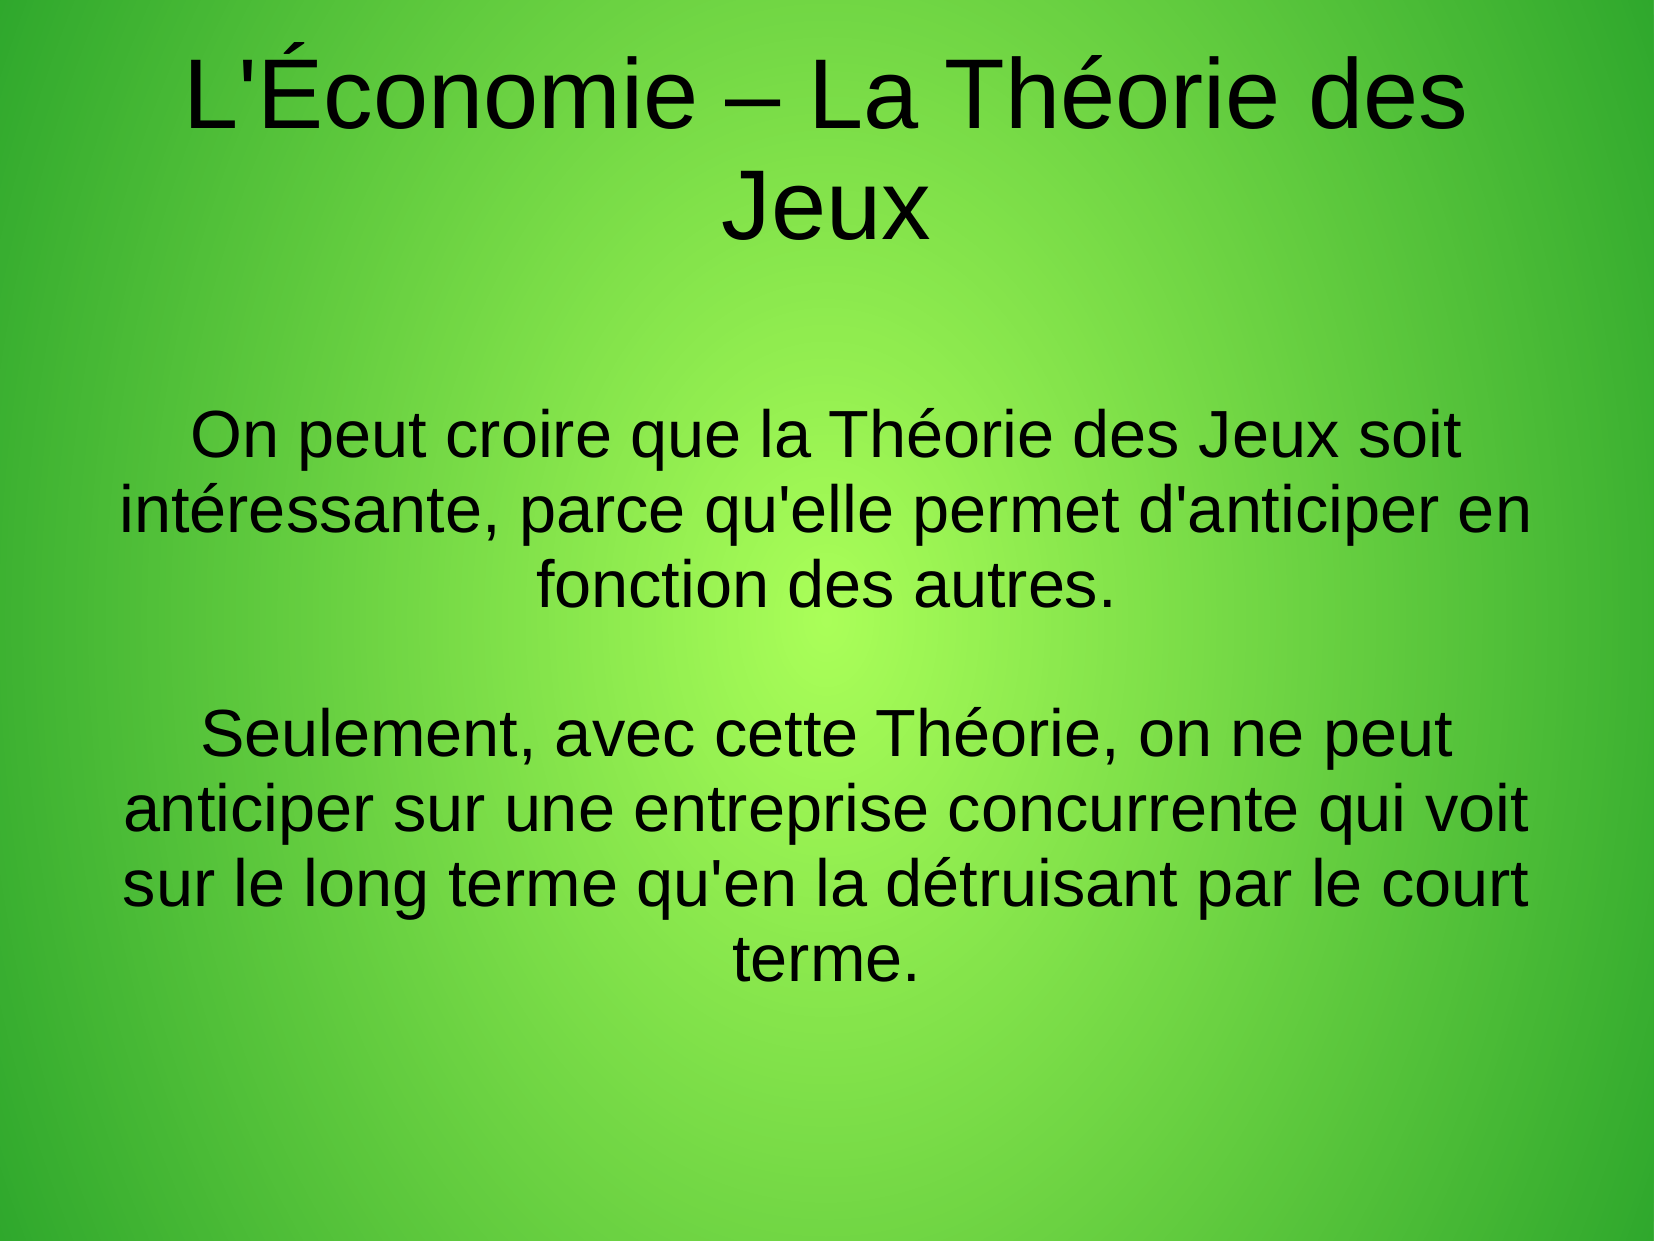

# L'Économie – La Théorie des Jeux
On peut croire que la Théorie des Jeux soit intéressante, parce qu'elle permet d'anticiper en fonction des autres.
Seulement, avec cette Théorie, on ne peut anticiper sur une entreprise concurrente qui voit sur le long terme qu'en la détruisant par le court terme.